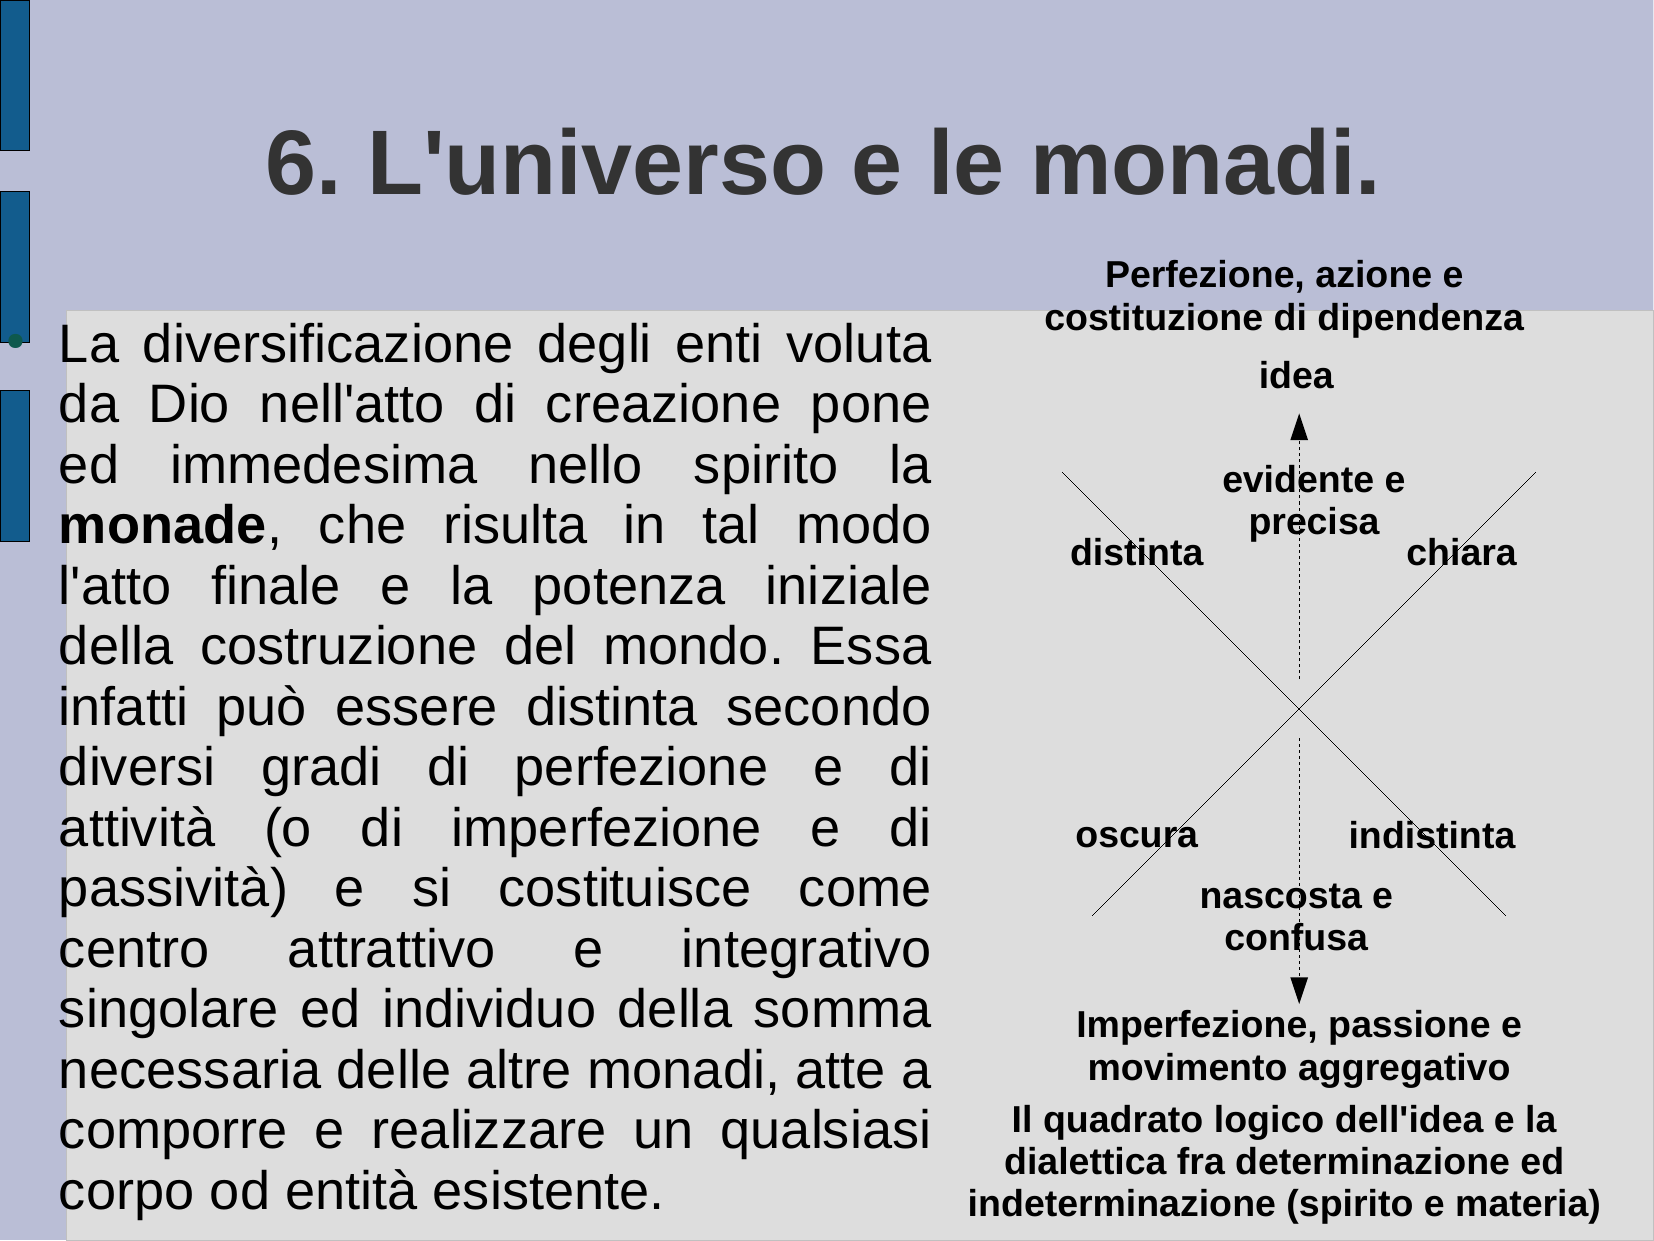

# 6. L'universo e le monadi.
Perfezione, azione e costituzione di dipendenza
La diversificazione degli enti voluta da Dio nell'atto di creazione pone ed immedesima nello spirito la monade, che risulta in tal modo l'atto finale e la potenza iniziale della costruzione del mondo. Essa infatti può essere distinta secondo diversi gradi di perfezione e di attività (o di imperfezione e di passività) e si costituisce come centro attrattivo e integrativo singolare ed individuo della somma necessaria delle altre monadi, atte a comporre e realizzare un qualsiasi corpo od entità esistente.
idea
evidente e precisa
distinta
chiara
oscura
indistinta
nascosta e confusa
Imperfezione, passione e movimento aggregativo
Il quadrato logico dell'idea e la dialettica fra determinazione ed indeterminazione (spirito e materia)